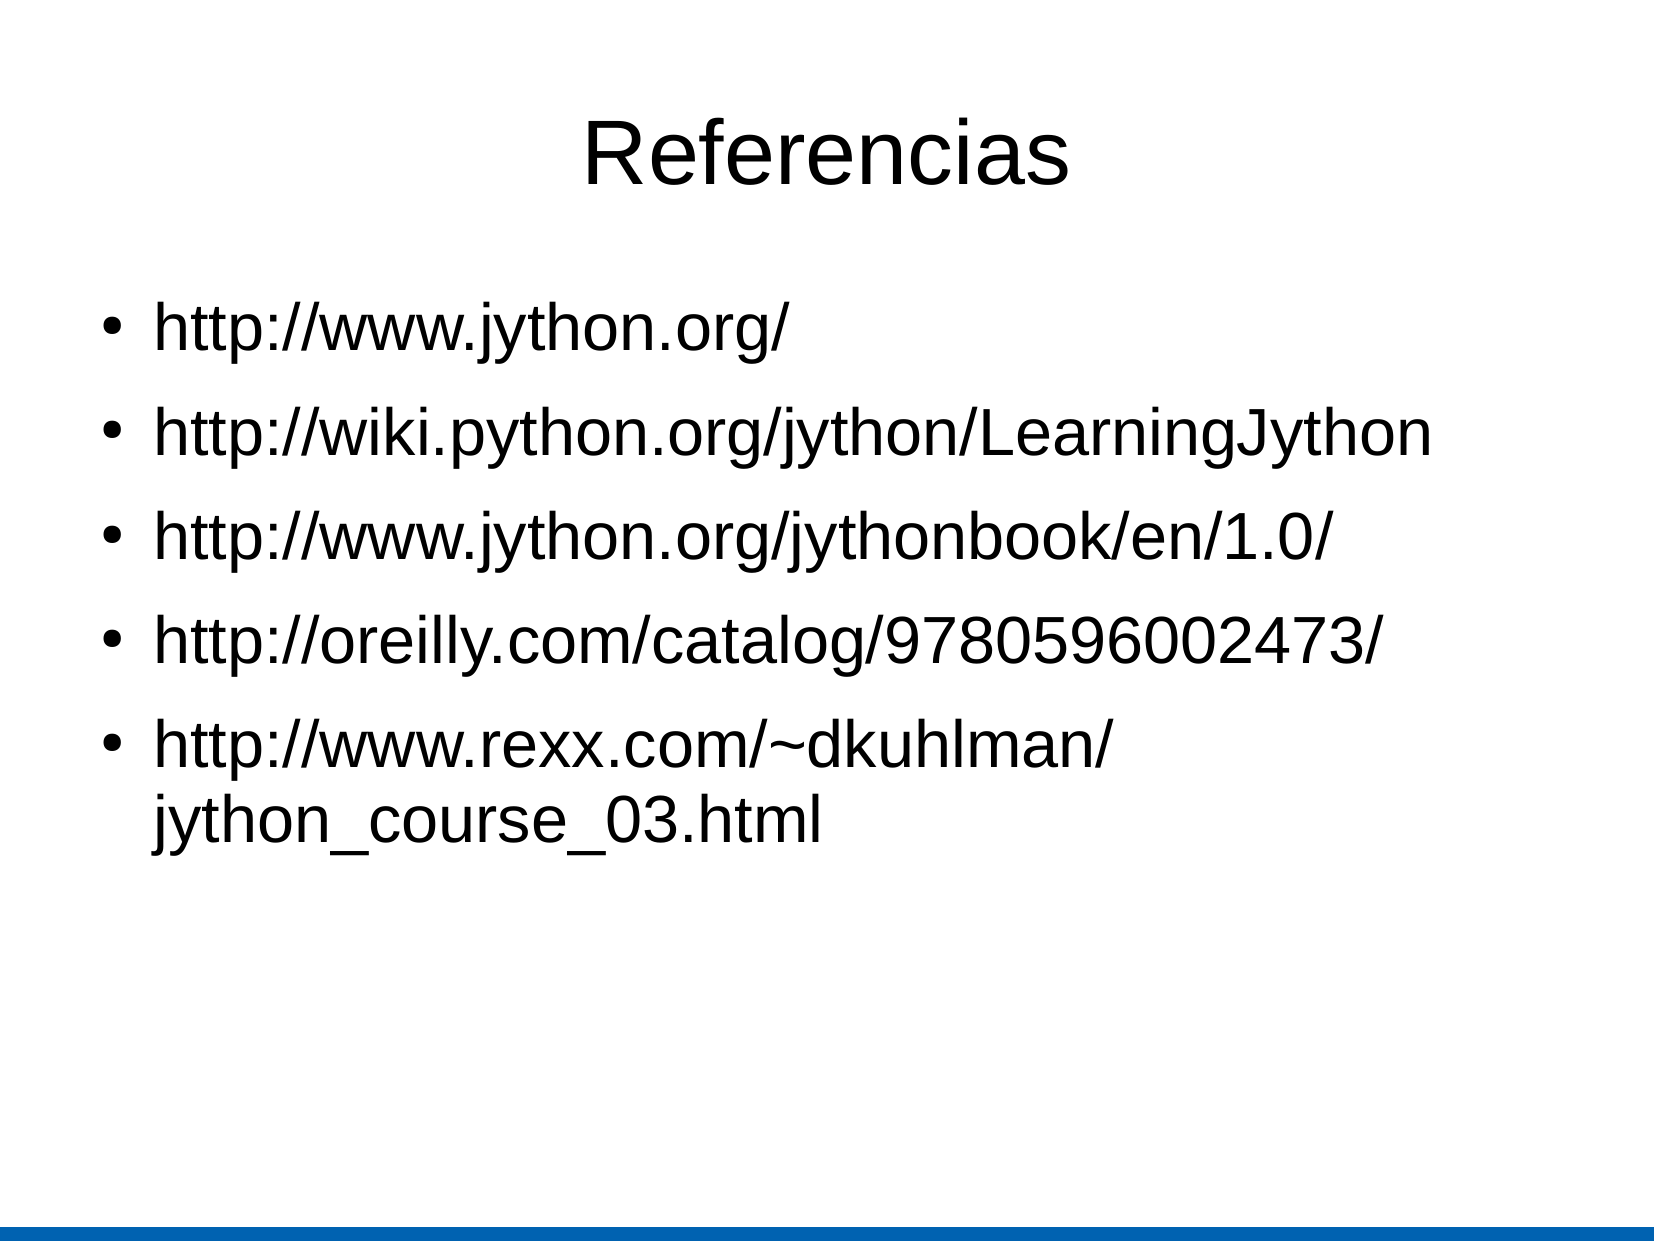

# Referencias
http://www.jython.org/
http://wiki.python.org/jython/LearningJython
http://www.jython.org/jythonbook/en/1.0/
http://oreilly.com/catalog/9780596002473/
http://www.rexx.com/~dkuhlman/jython_course_03.html